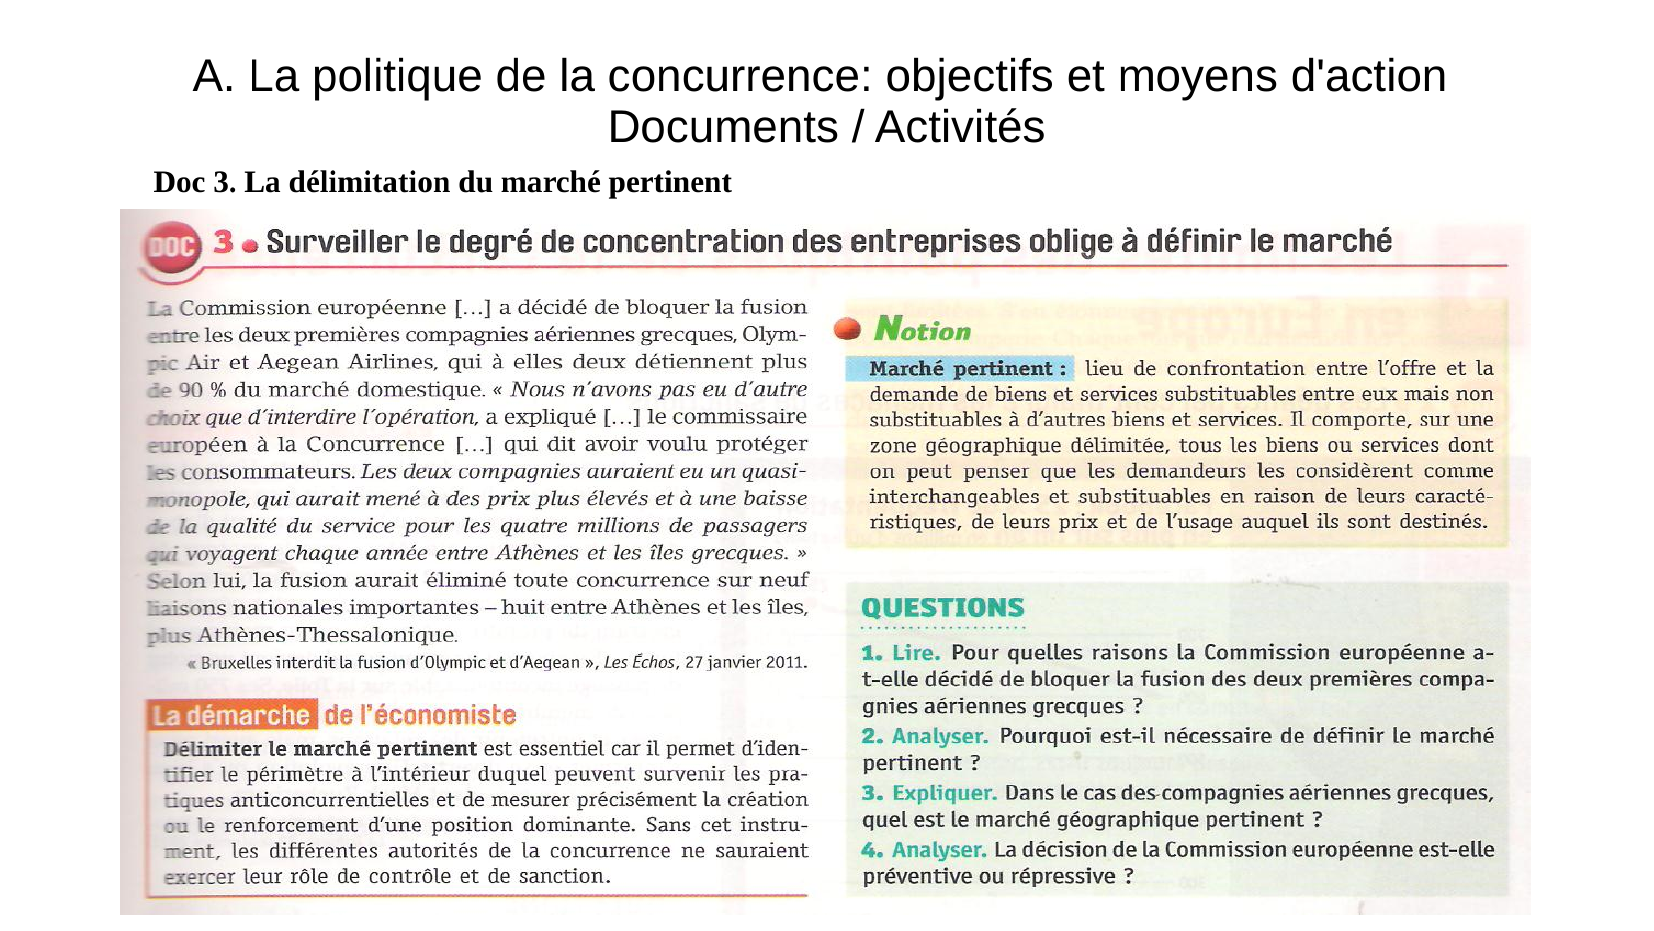

# A. La politique de la concurrence: objectifs et moyens d'action Documents / Activités
Doc 3. La délimitation du marché pertinent